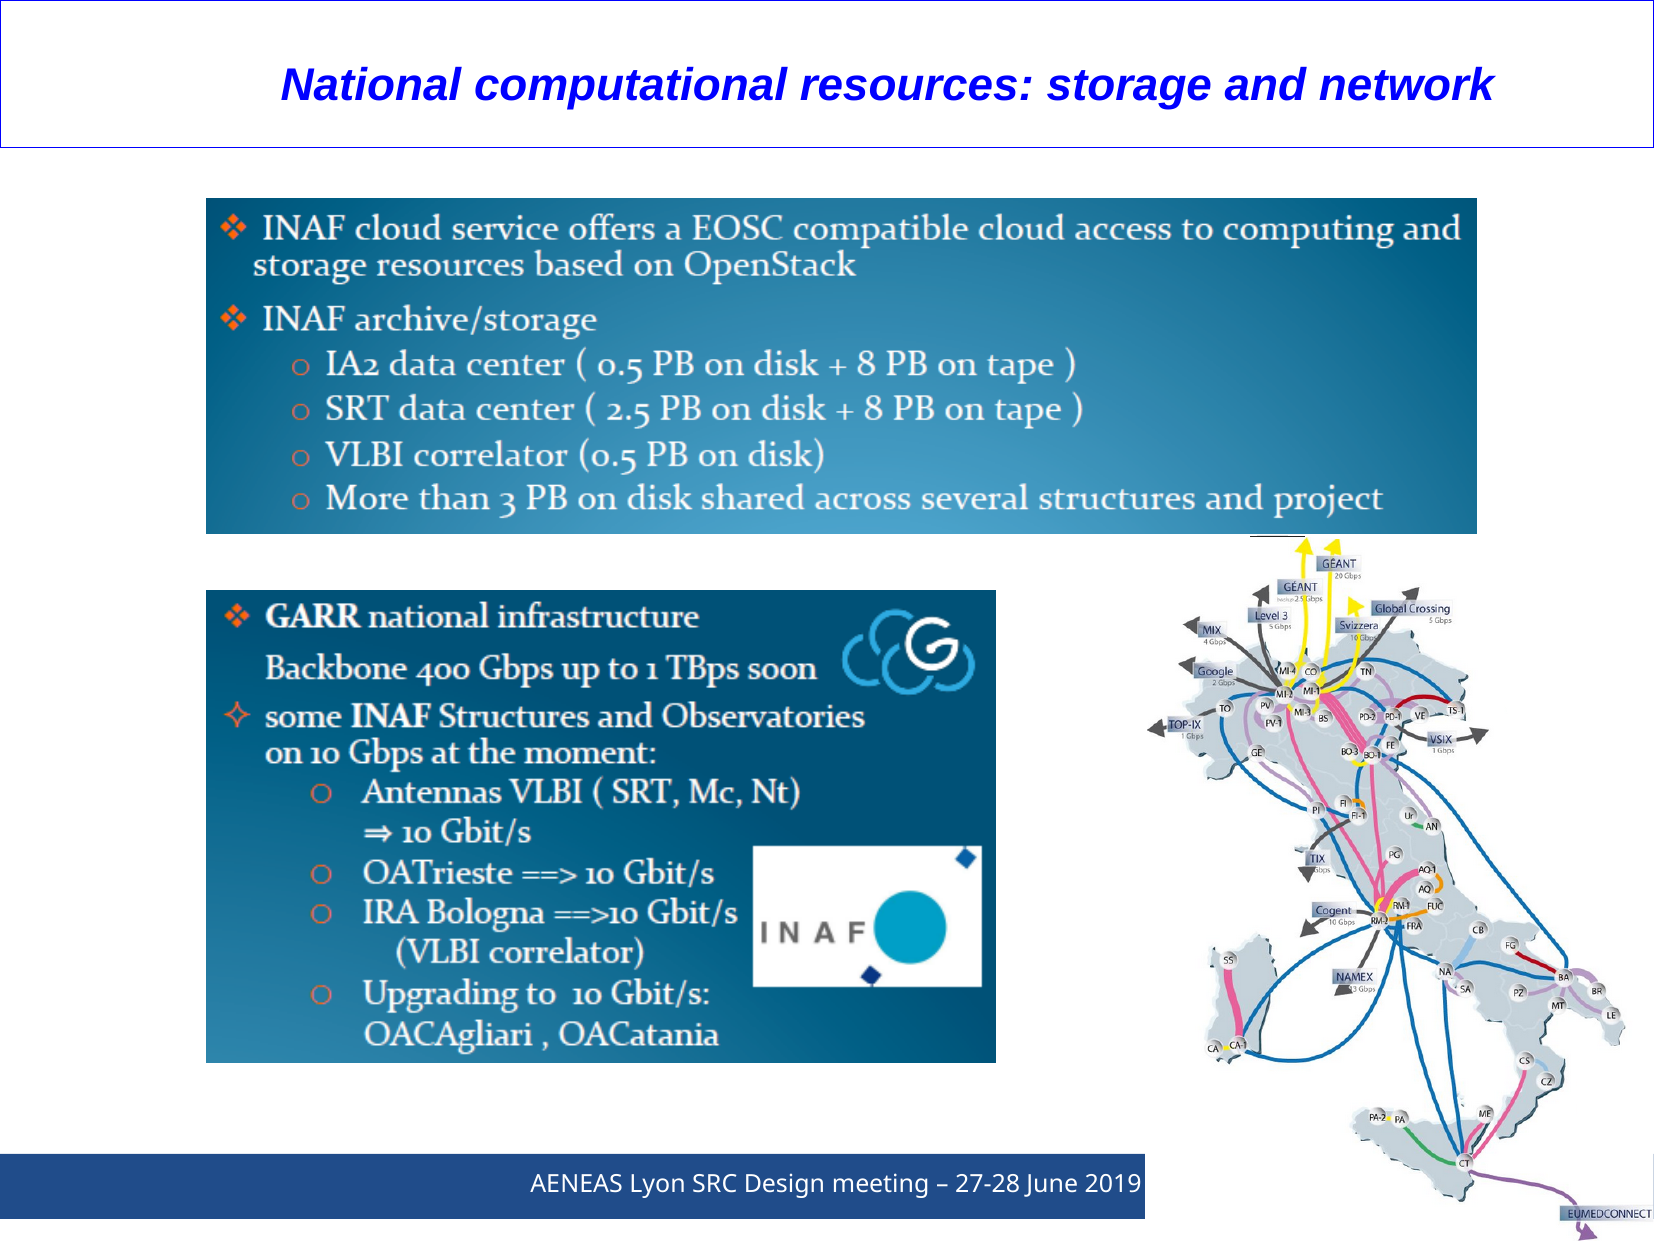

National computational resources: storage and network
#
AENEAS Lyon SRC Design meeting – 27-28 June 2019